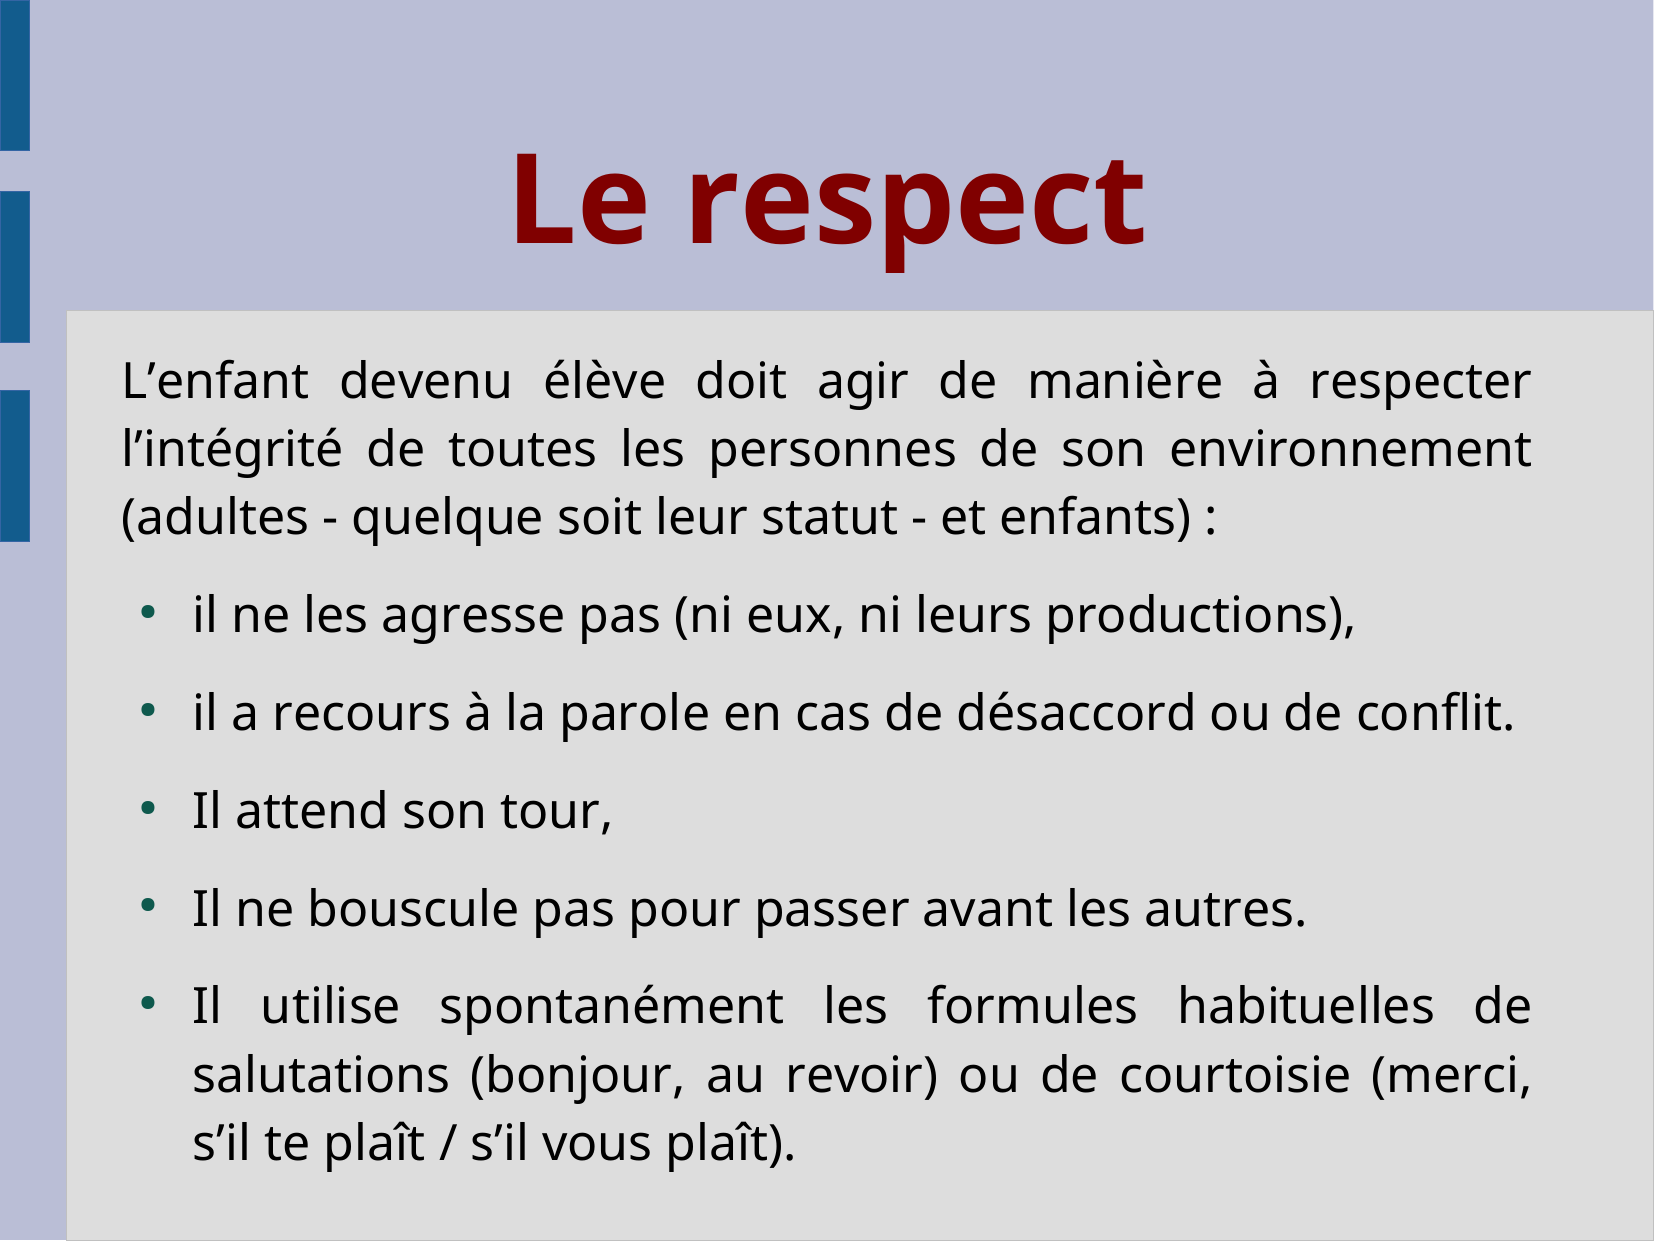

# Le respect
L’enfant devenu élève doit agir de manière à respecter l’intégrité de toutes les personnes de son environnement (adultes - quelque soit leur statut - et enfants) :
il ne les agresse pas (ni eux, ni leurs productions),
il a recours à la parole en cas de désaccord ou de conflit.
Il attend son tour,
Il ne bouscule pas pour passer avant les autres.
Il utilise spontanément les formules habituelles de salutations (bonjour, au revoir) ou de courtoisie (merci, s’il te plaît / s’il vous plaît).